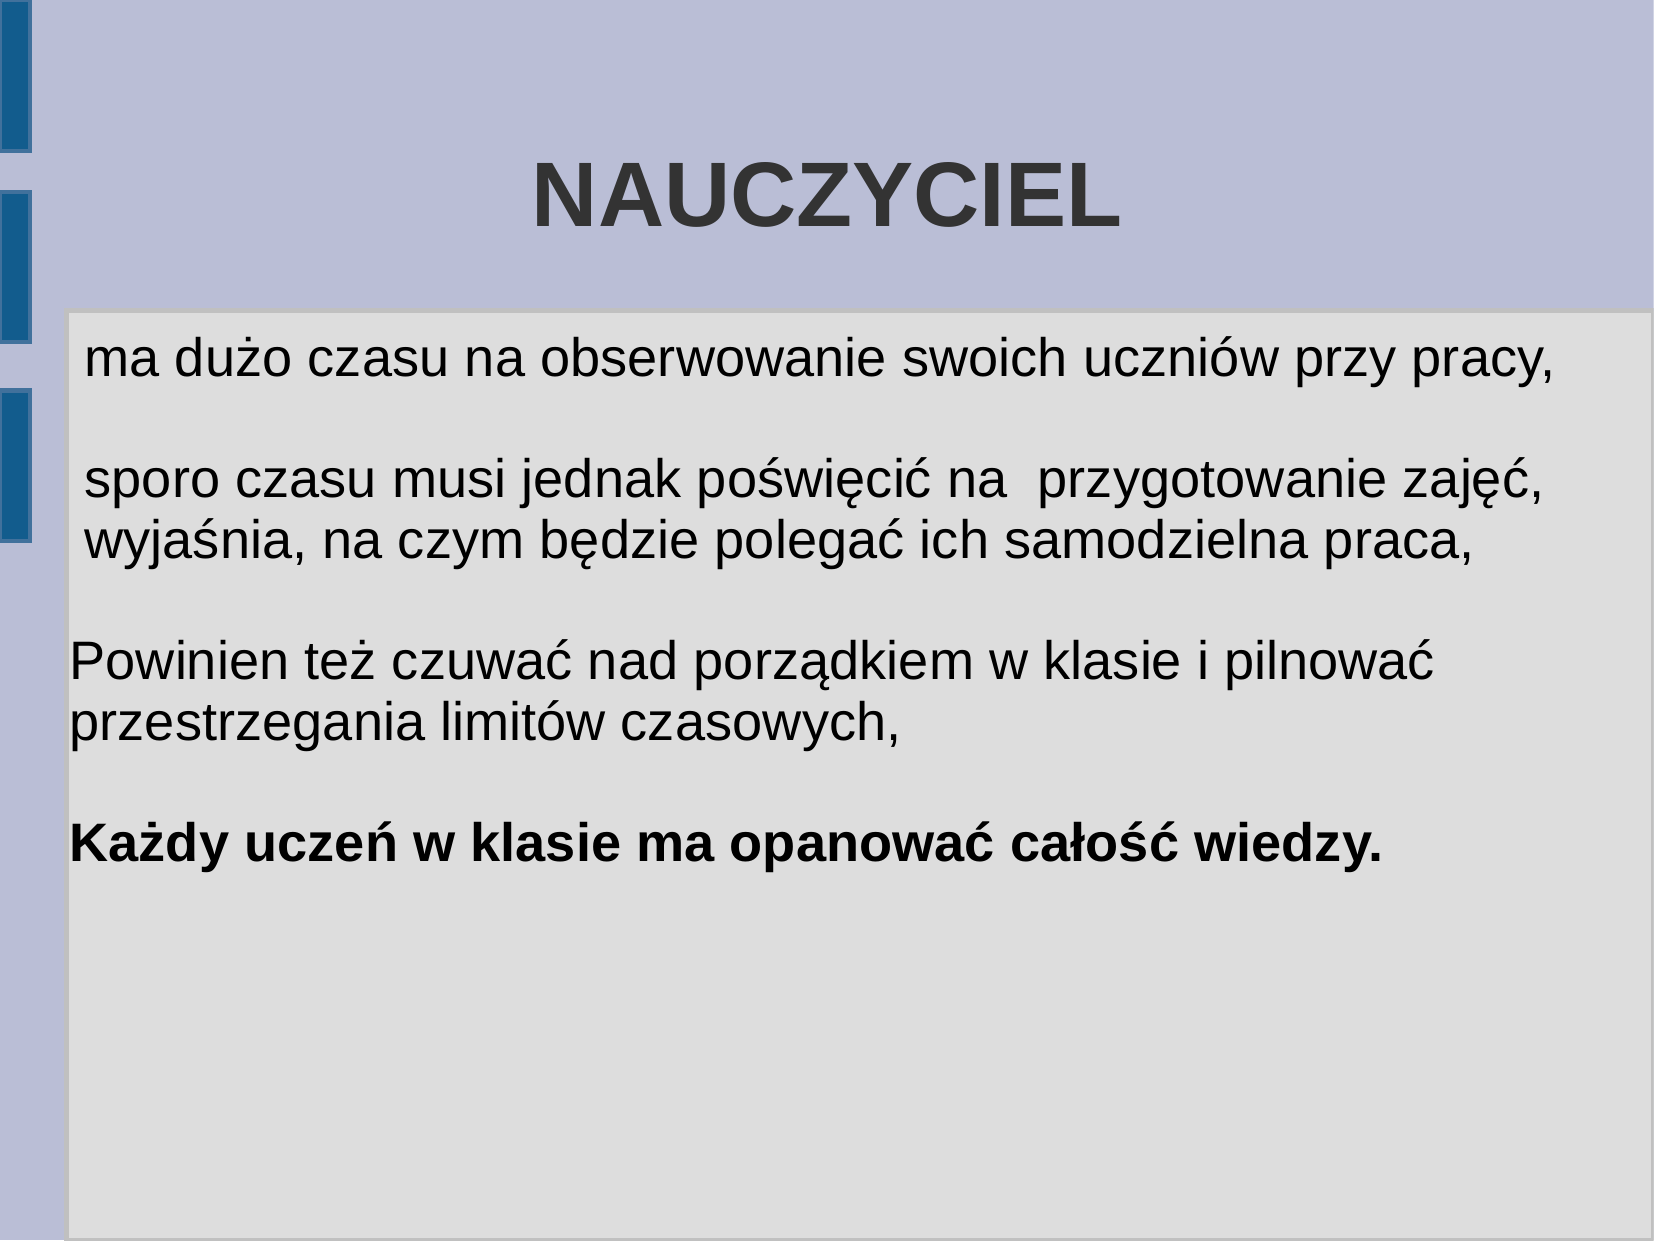

# NAUCZYCIEL
 ma dużo czasu na obserwowanie swoich uczniów przy pracy,
 sporo czasu musi jednak poświęcić na przygotowanie zajęć,
 wyjaśnia, na czym będzie polegać ich samodzielna praca,
Powinien też czuwać nad porządkiem w klasie i pilnować przestrzegania limitów czasowych,
Każdy uczeń w klasie ma opanować całość wiedzy.